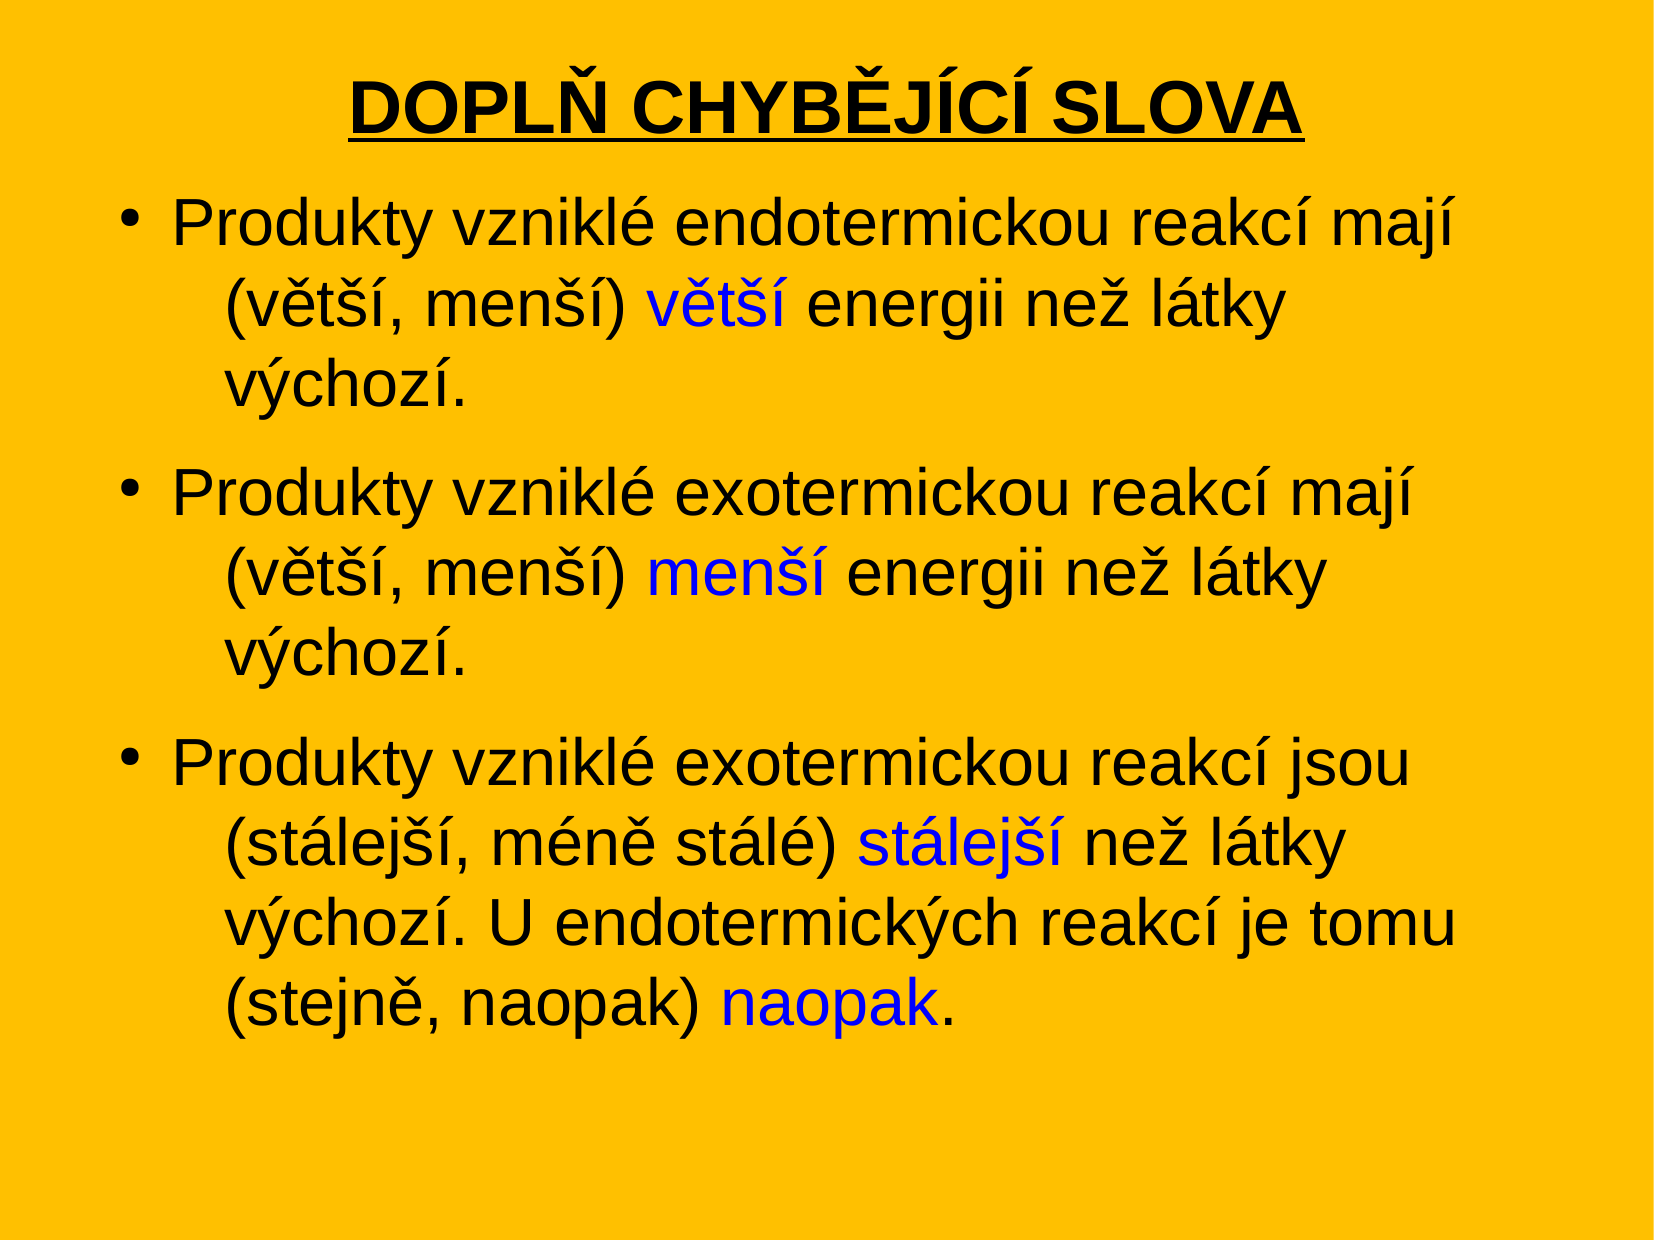

# DOPLŇ CHYBĚJÍCÍ SLOVA
Produkty vzniklé endotermickou reakcí mají (větší, menší) větší energii než látky výchozí.
Produkty vzniklé exotermickou reakcí mají (větší, menší) menší energii než látky výchozí.
Produkty vzniklé exotermickou reakcí jsou (stálejší, méně stálé) stálejší než látky výchozí. U endotermických reakcí je tomu (stejně, naopak) naopak.